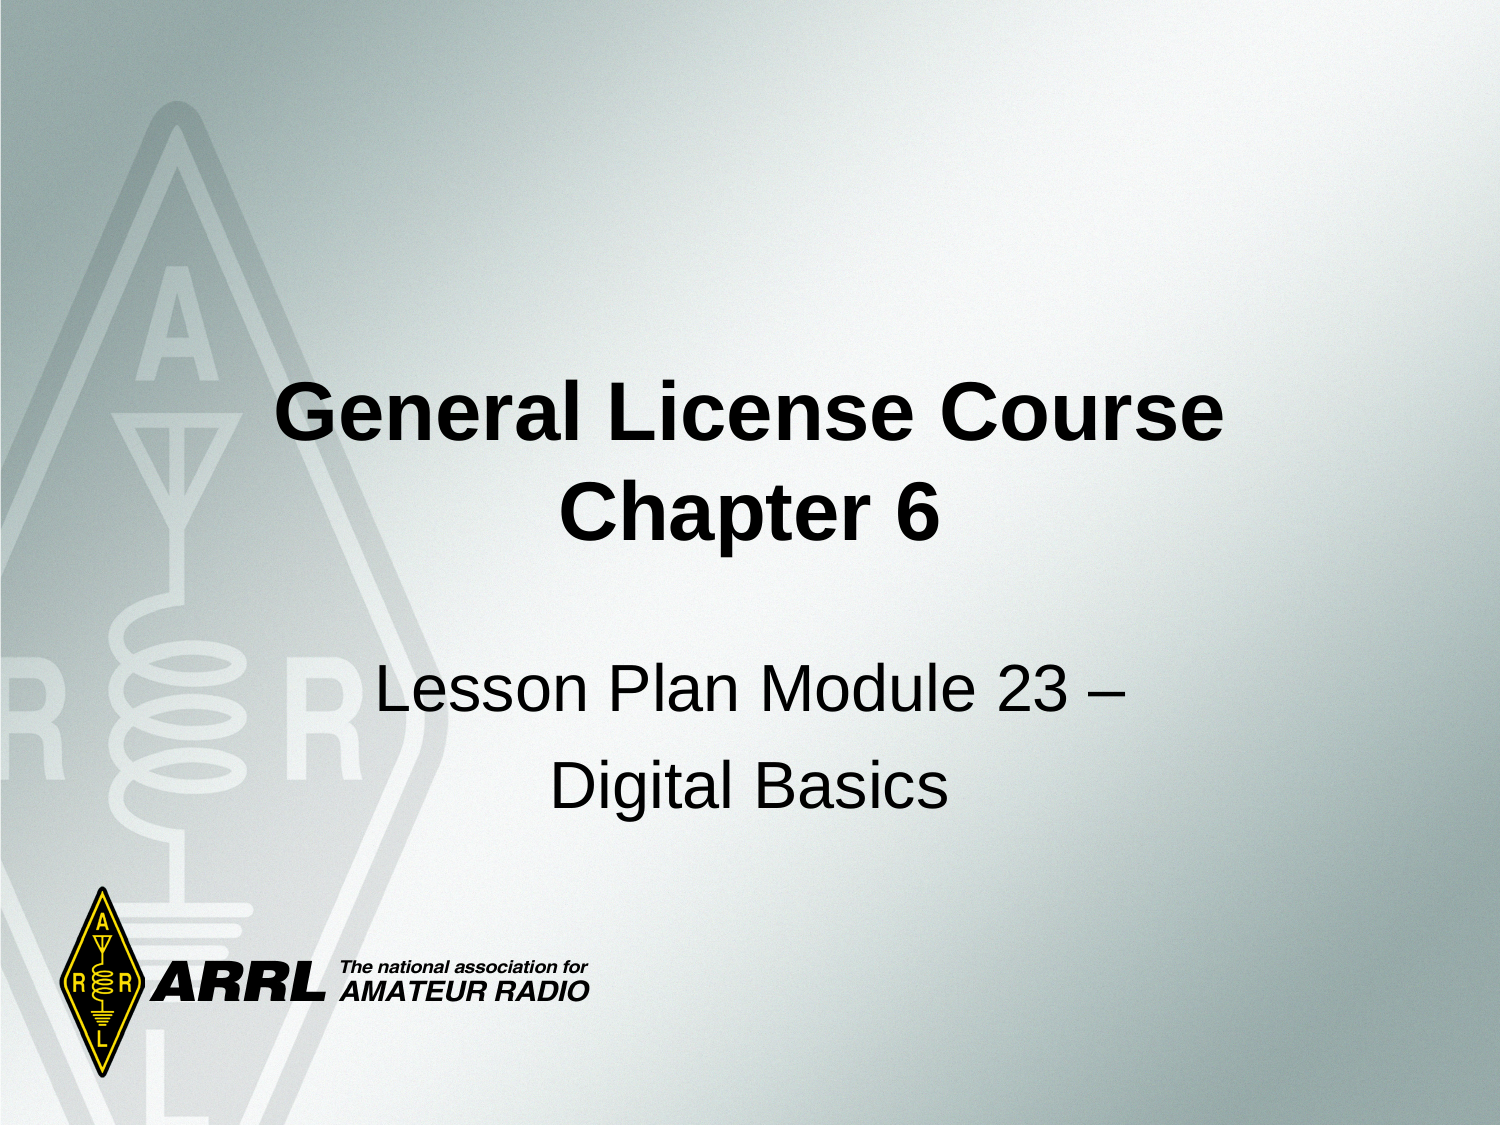

# General License Course Chapter 6
Lesson Plan Module 23 –
Digital Basics